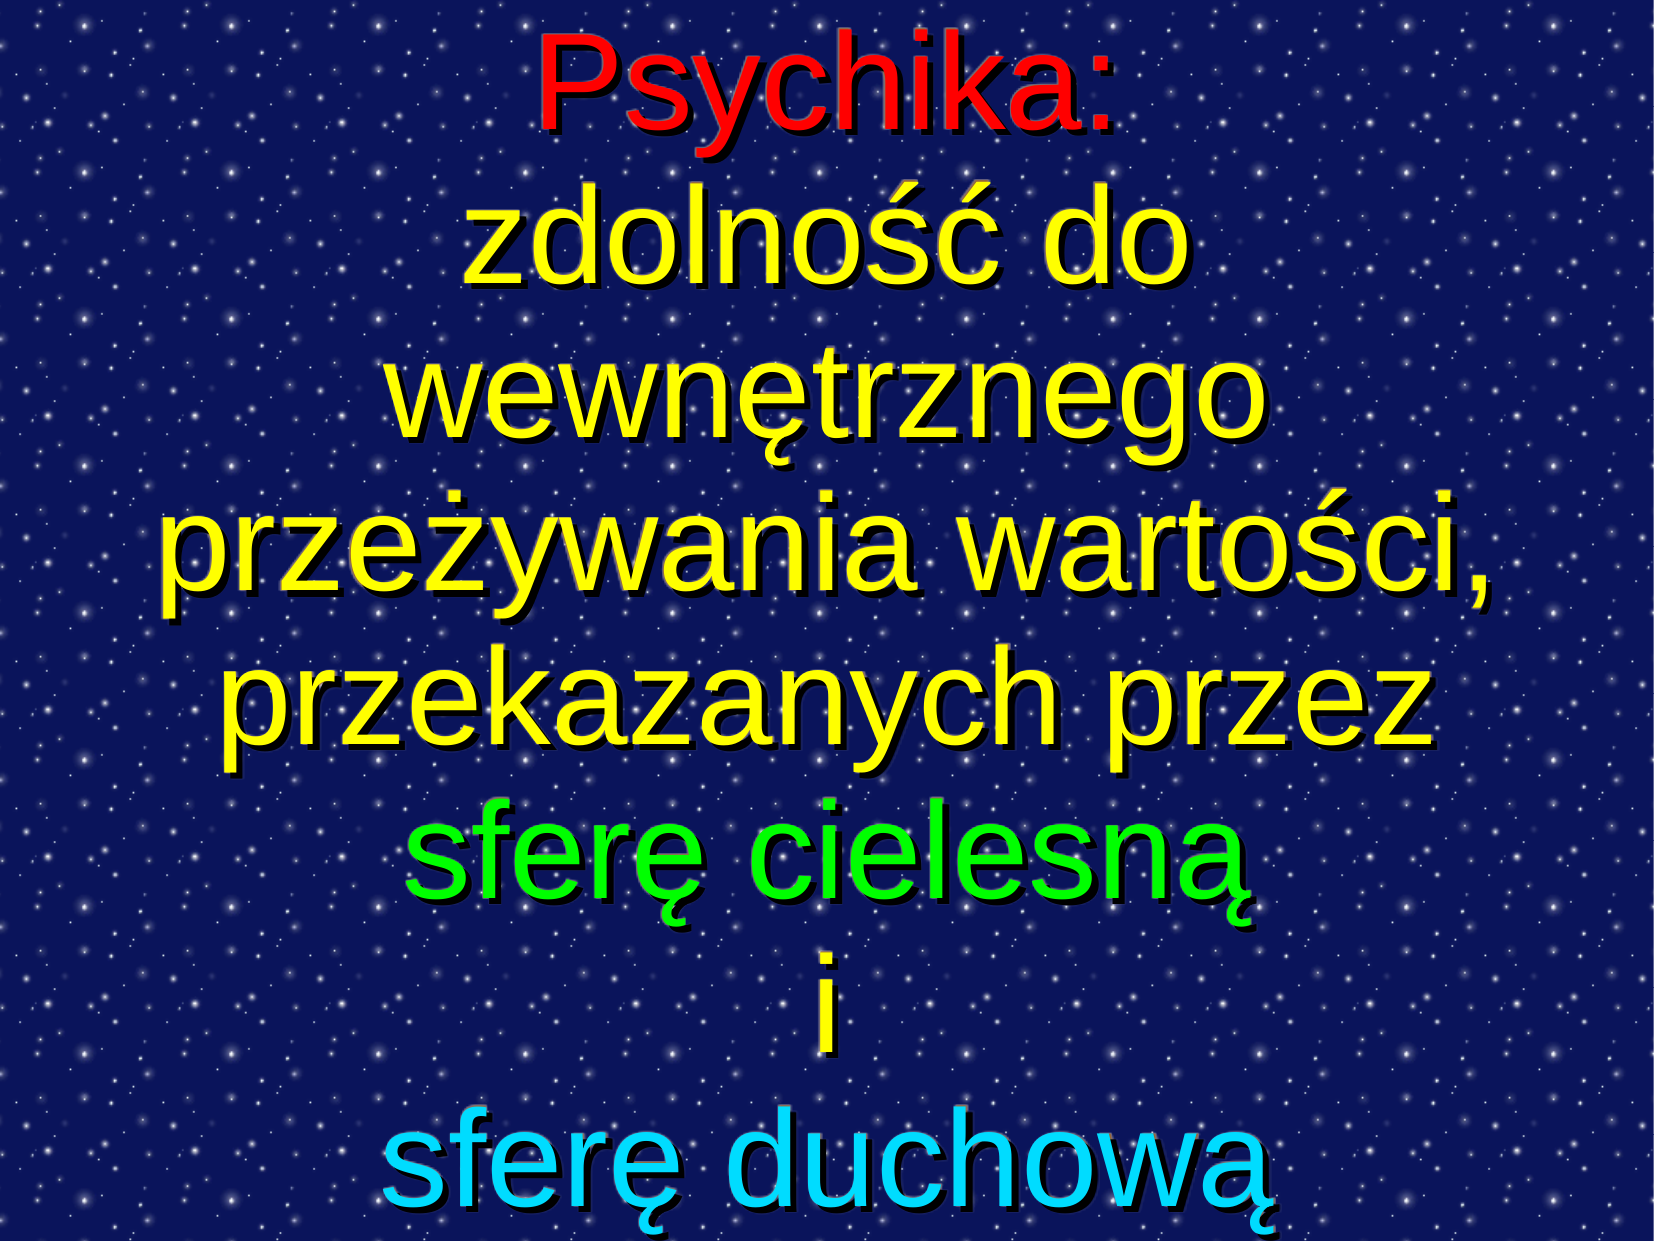

# Psychika:
zdolność do wewnętrznego przeżywania wartości, przekazanych przez
sferę cielesną
i
sferę duchową